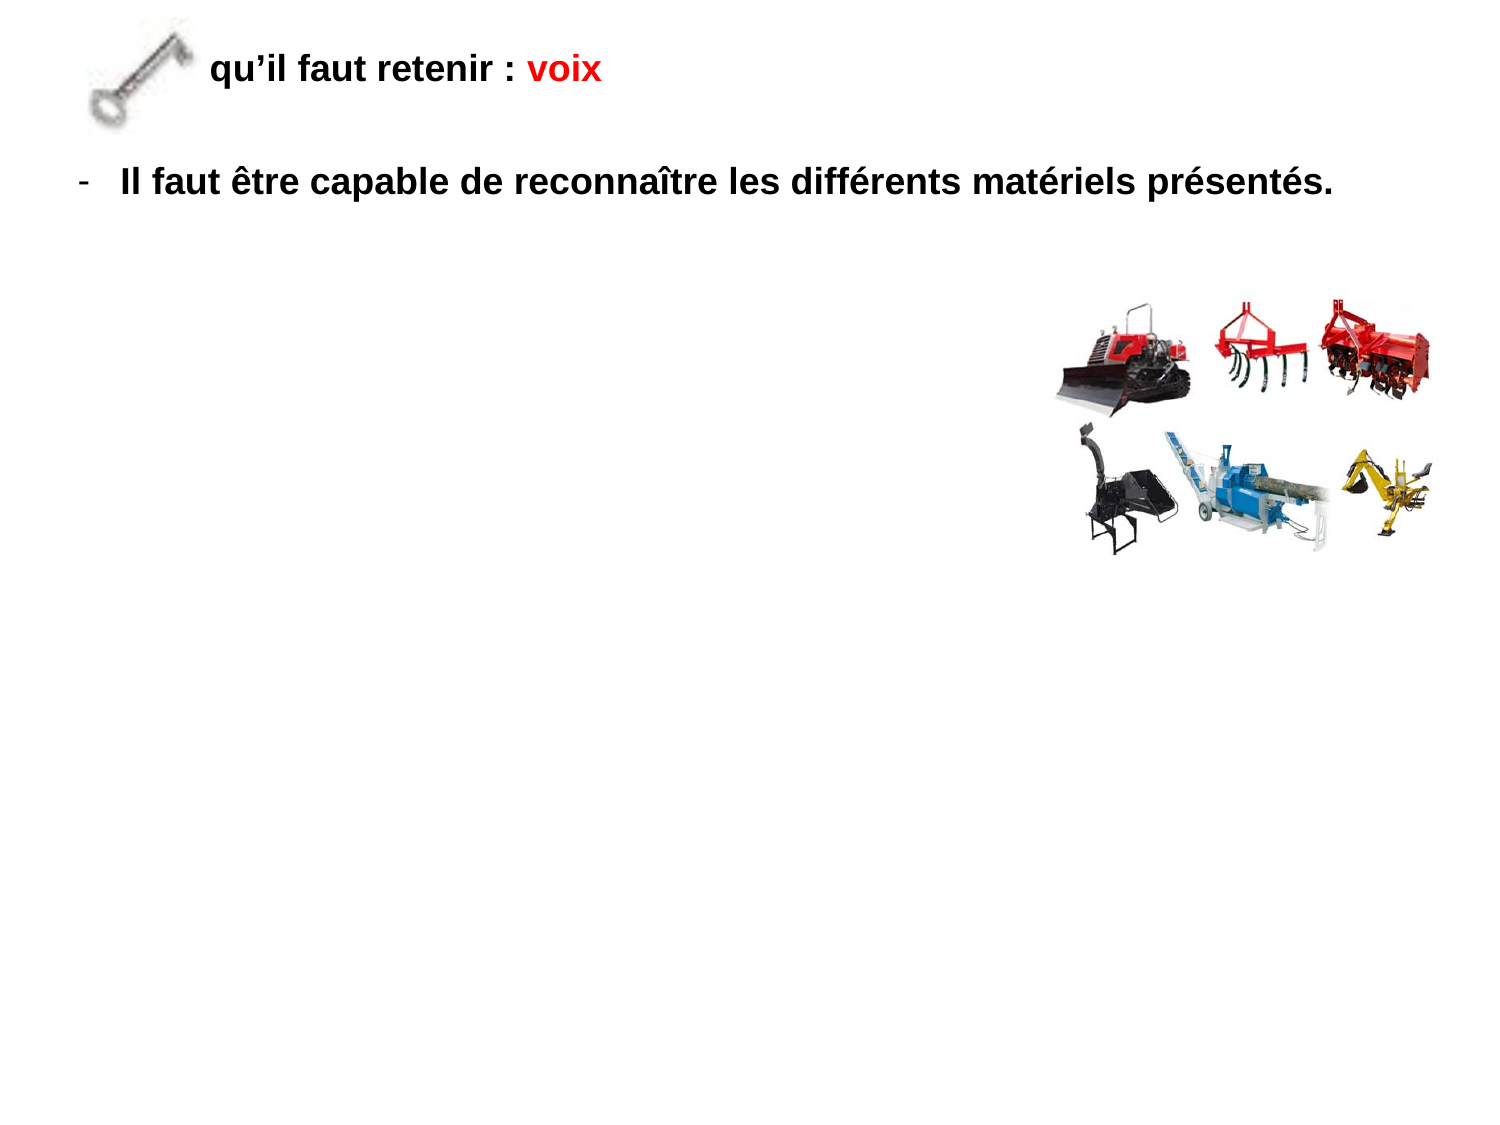

Ce qu’il faut retenir : voix
Il faut être capable de reconnaître les différents matériels présentés.